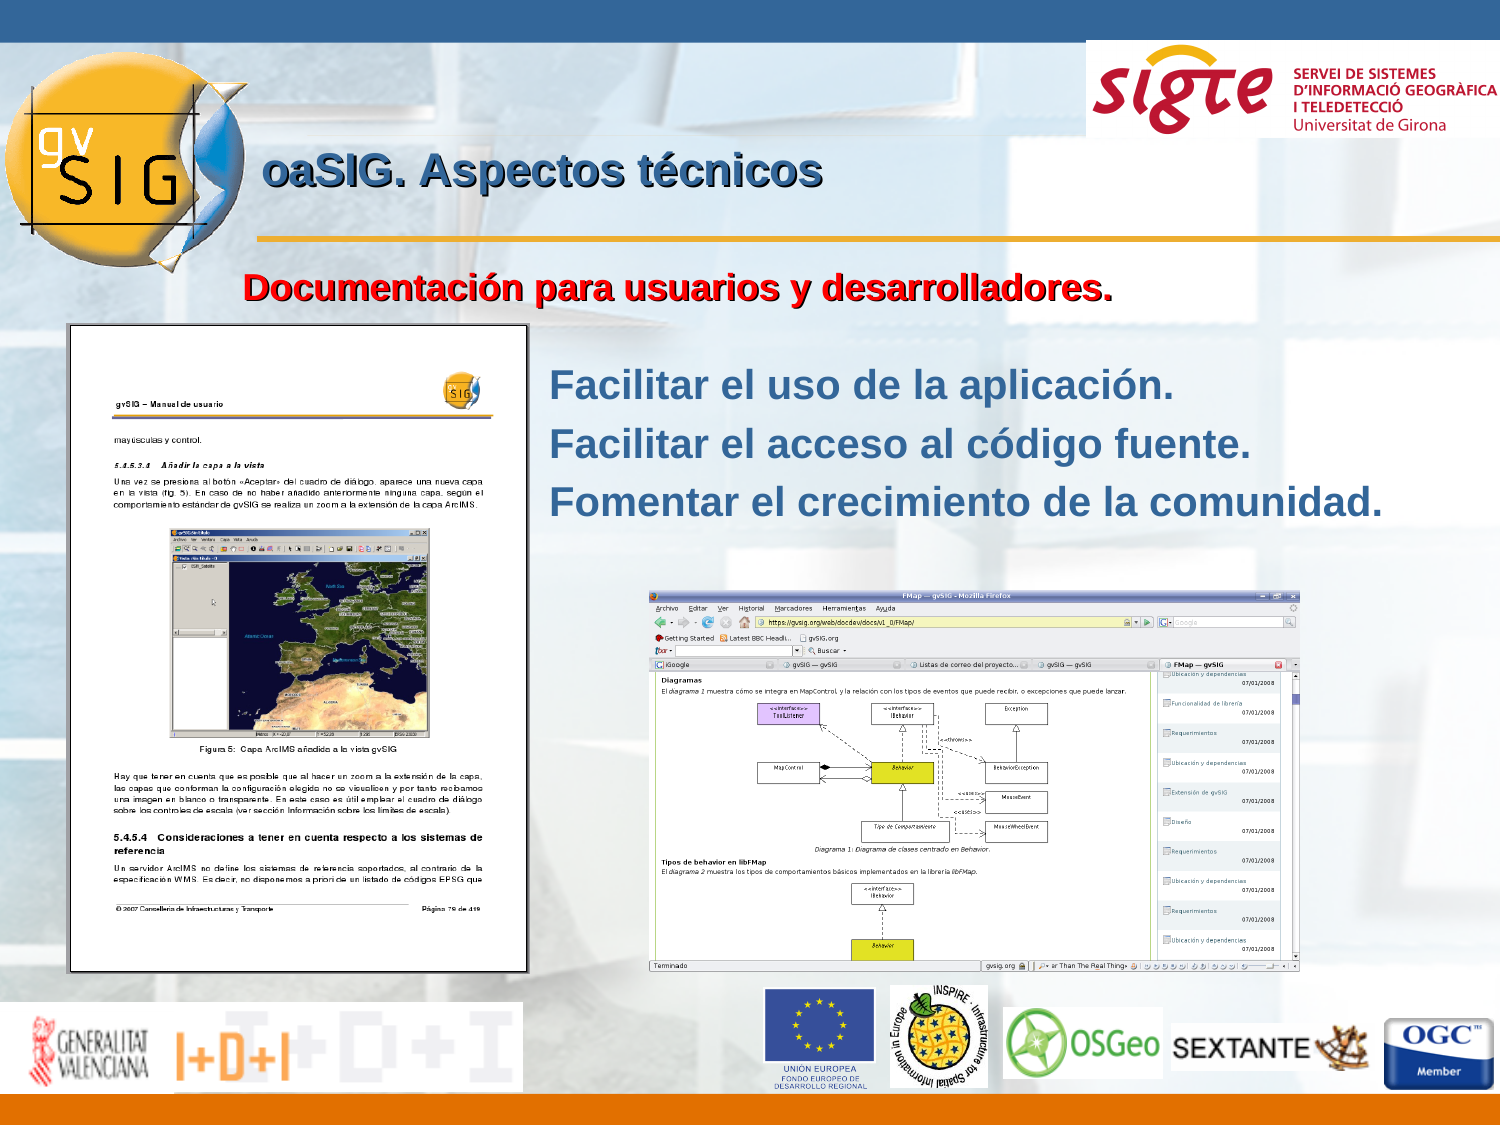

oaSIG. Aspectos técnicos
Documentación para usuarios y desarrolladores.
# Facilitar el uso de la aplicación.
 Facilitar el acceso al código fuente.
 Fomentar el crecimiento de la comunidad.